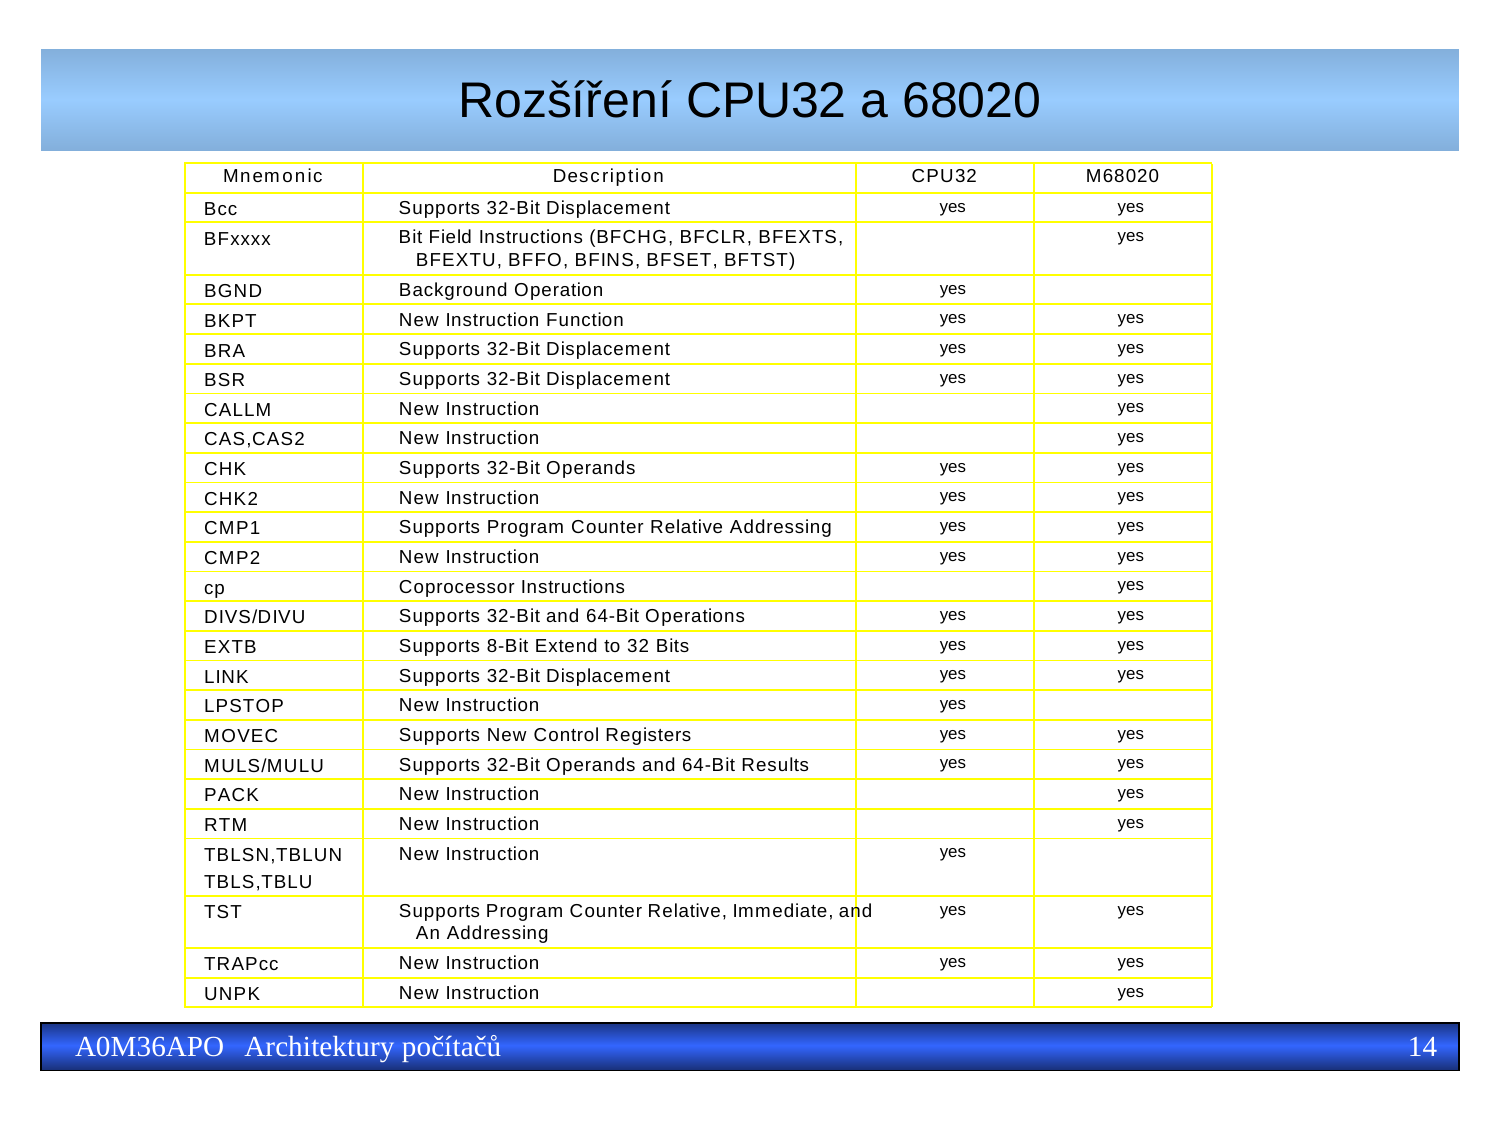

# Rozšíření CPU32 a 68020
M
n
e
m
o
n
i
c
D
e
s
c
r
i
p
t
i
o
n
C
P
U
3
2
M
6
8
0
2
0
yes
yes
S
u
p
p
o
r
t
s
3
2
-
B
i
t
D
i
s
p
l
a
c
e
m
e
n
t
B
i
t
F
i
e
l
d
I
n
s
t
r
u
c
t
i
o
n
s
(
B
F
C
H
G
,
B
F
C
L
R
,
B
F
E
X
T
S
,
B
F
E
X
T
U
,
B
F
F
O
,
B
F
I
N
S
,
B
F
S
E
T
,
B
F
T
S
T
)
B
a
c
k
g
r
o
u
n
d
O
p
e
r
a
t
i
o
n
N
e
w
I
n
s
t
r
u
c
t
i
o
n
F
u
n
c
t
i
o
n
S
u
p
p
o
r
t
s
3
2
-
B
i
t
D
i
s
p
l
a
c
e
m
e
n
t
S
u
p
p
o
r
t
s
3
2
-
B
i
t
D
i
s
p
l
a
c
e
m
e
n
t
N
e
w
I
n
s
t
r
u
c
t
i
o
n
N
e
w
I
n
s
t
r
u
c
t
i
o
n
S
u
p
p
o
r
t
s
3
2
-
B
i
t
O
p
e
r
a
n
d
s
N
e
w
I
n
s
t
r
u
c
t
i
o
n
S
u
p
p
o
r
t
s
P
r
o
g
r
a
m
C
o
u
n
t
e
r
R
e
l
a
t
i
v
e
A
d
d
r
e
s
s
i
n
g
N
e
w
I
n
s
t
r
u
c
t
i
o
n
C
o
p
r
o
c
e
s
s
o
r
I
n
s
t
r
u
c
t
i
o
n
s
S
u
p
p
o
r
t
s
3
2
-
B
i
t
a
n
d
6
4
-
B
i
t
O
p
e
r
a
t
i
o
n
s
S
u
p
p
o
r
t
s
8
-
B
i
t
E
x
t
e
n
d
t
o
3
2
B
i
t
s
S
u
p
p
o
r
t
s
3
2
-
B
i
t
D
i
s
p
l
a
c
e
m
e
n
t
N
e
w
I
n
s
t
r
u
c
t
i
o
n
S
u
p
p
o
r
t
s
N
e
w
C
o
n
t
r
o
l
R
e
g
i
s
t
e
r
s
S
u
p
p
o
r
t
s
3
2
-
B
i
t
O
p
e
r
a
n
d
s
a
n
d
6
4
-
B
i
t
R
e
s
u
l
t
s
N
e
w
I
n
s
t
r
u
c
t
i
o
n
N
e
w
I
n
s
t
r
u
c
t
i
o
n
N
e
w
I
n
s
t
r
u
c
t
i
o
n
S
u
p
p
o
r
t
s
P
r
o
g
r
a
m
C
o
u
n
t
e
r
R
e
l
a
t
i
v
e
,
I
m
m
e
d
i
a
t
e
,
a
n
d
A
n
A
d
d
r
e
s
s
i
n
g
N
e
w
I
n
s
t
r
u
c
t
i
o
n
N
e
w
I
n
s
t
r
u
c
t
i
o
n
B
c
c
B
F
x
x
x
x
B
G
N
D
B
K
P
T
B
R
A
B
S
R
C
A
L
L
M
C
A
S
,
C
A
S
2
C
H
K
C
H
K
2
C
M
P
1
C
M
P
2
c
p
D
I
V
S
/
D
I
V
U
E
X
T
B
L
I
N
K
L
P
S
T
O
P
M
O
V
E
C
M
U
L
S
/
M
U
L
U
P
A
C
K
R
T
M
T
B
L
S
N
,
T
B
L
U
N
T
B
L
S
,
T
B
L
U
T
S
T
T
R
A
P
c
c
U
N
P
K
yes
yes
yes
yes
yes
yes
yes
yes
yes
yes
yes
yes
yes
yes
yes
yes
yes
yes
yes
yes
yes
yes
yes
yes
yes
yes
yes
yes
yes
yes
yes
yes
yes
yes
yes
yes
yes
yes
A0M36APO Architektury počítačů
14